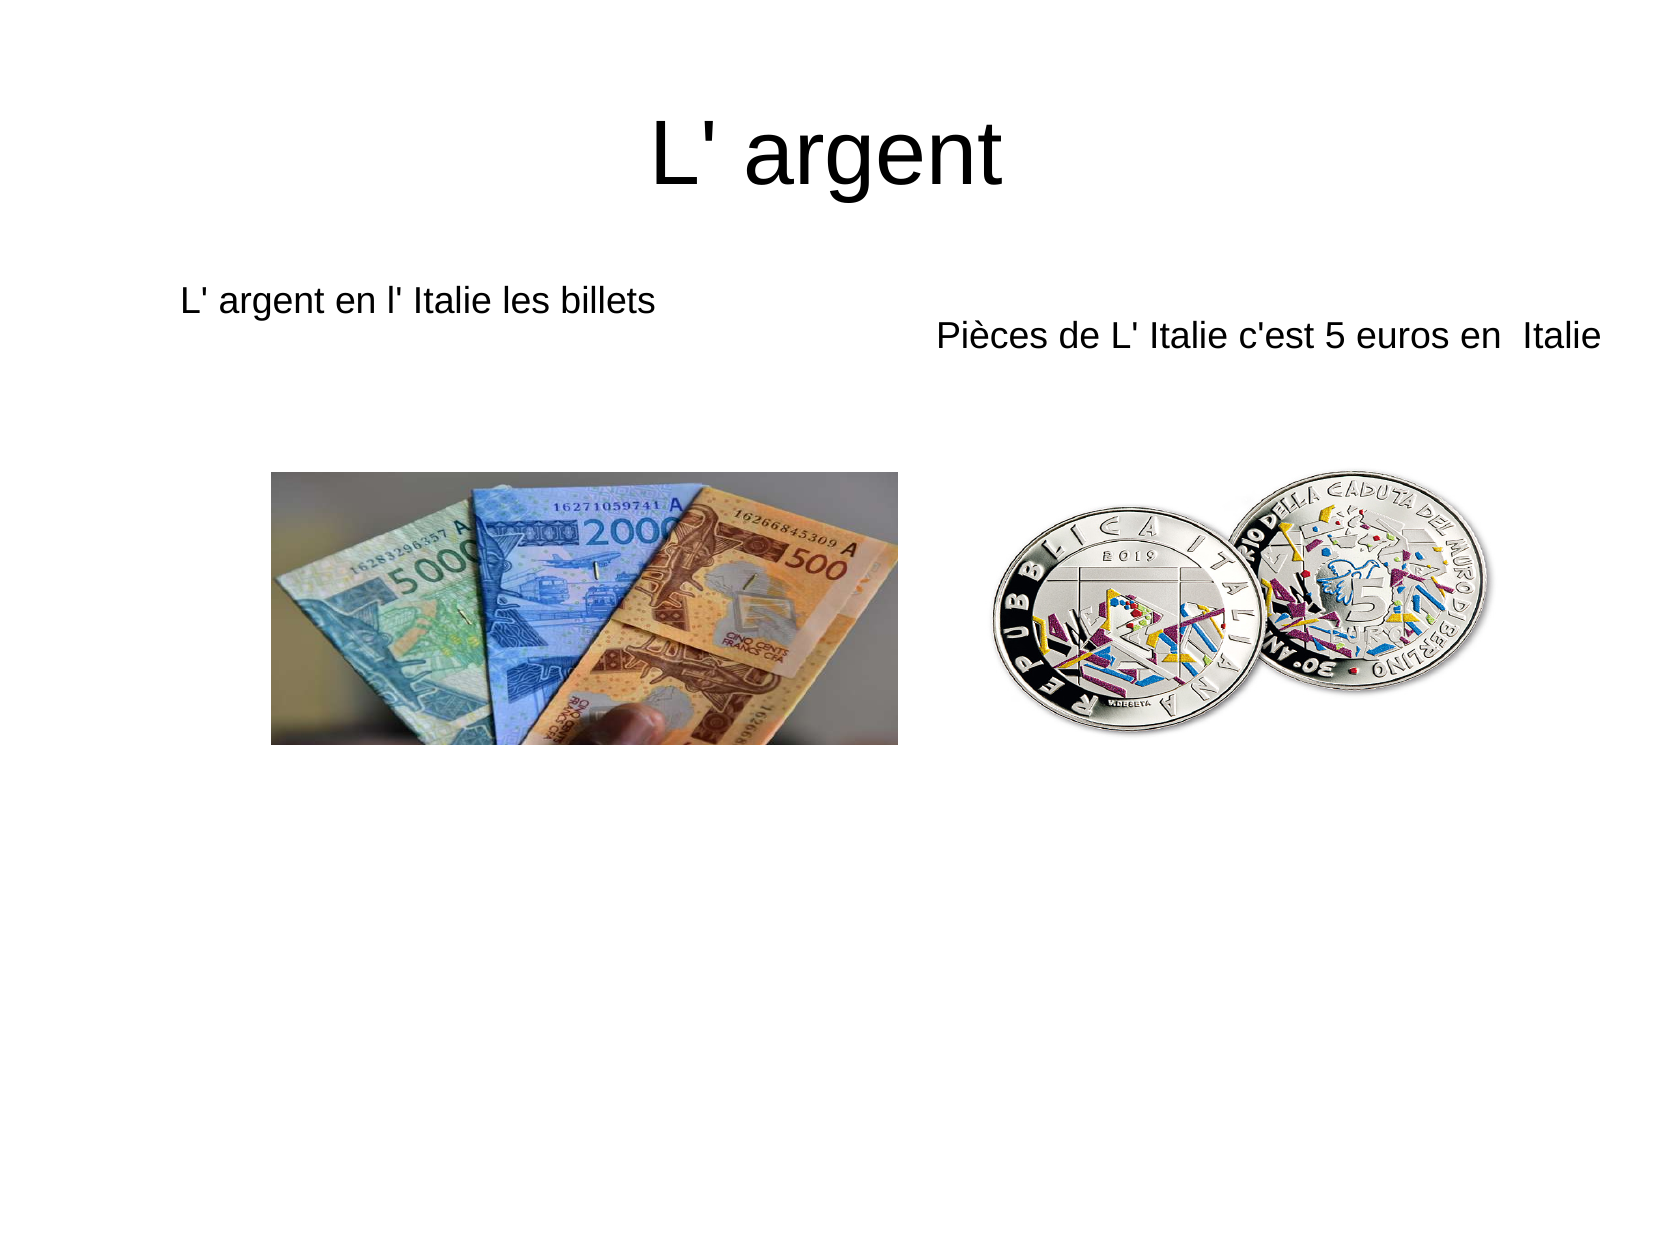

# L' argent
L' argent en l' Italie les billets
Pièces de L' Italie c'est 5 euros en Italie